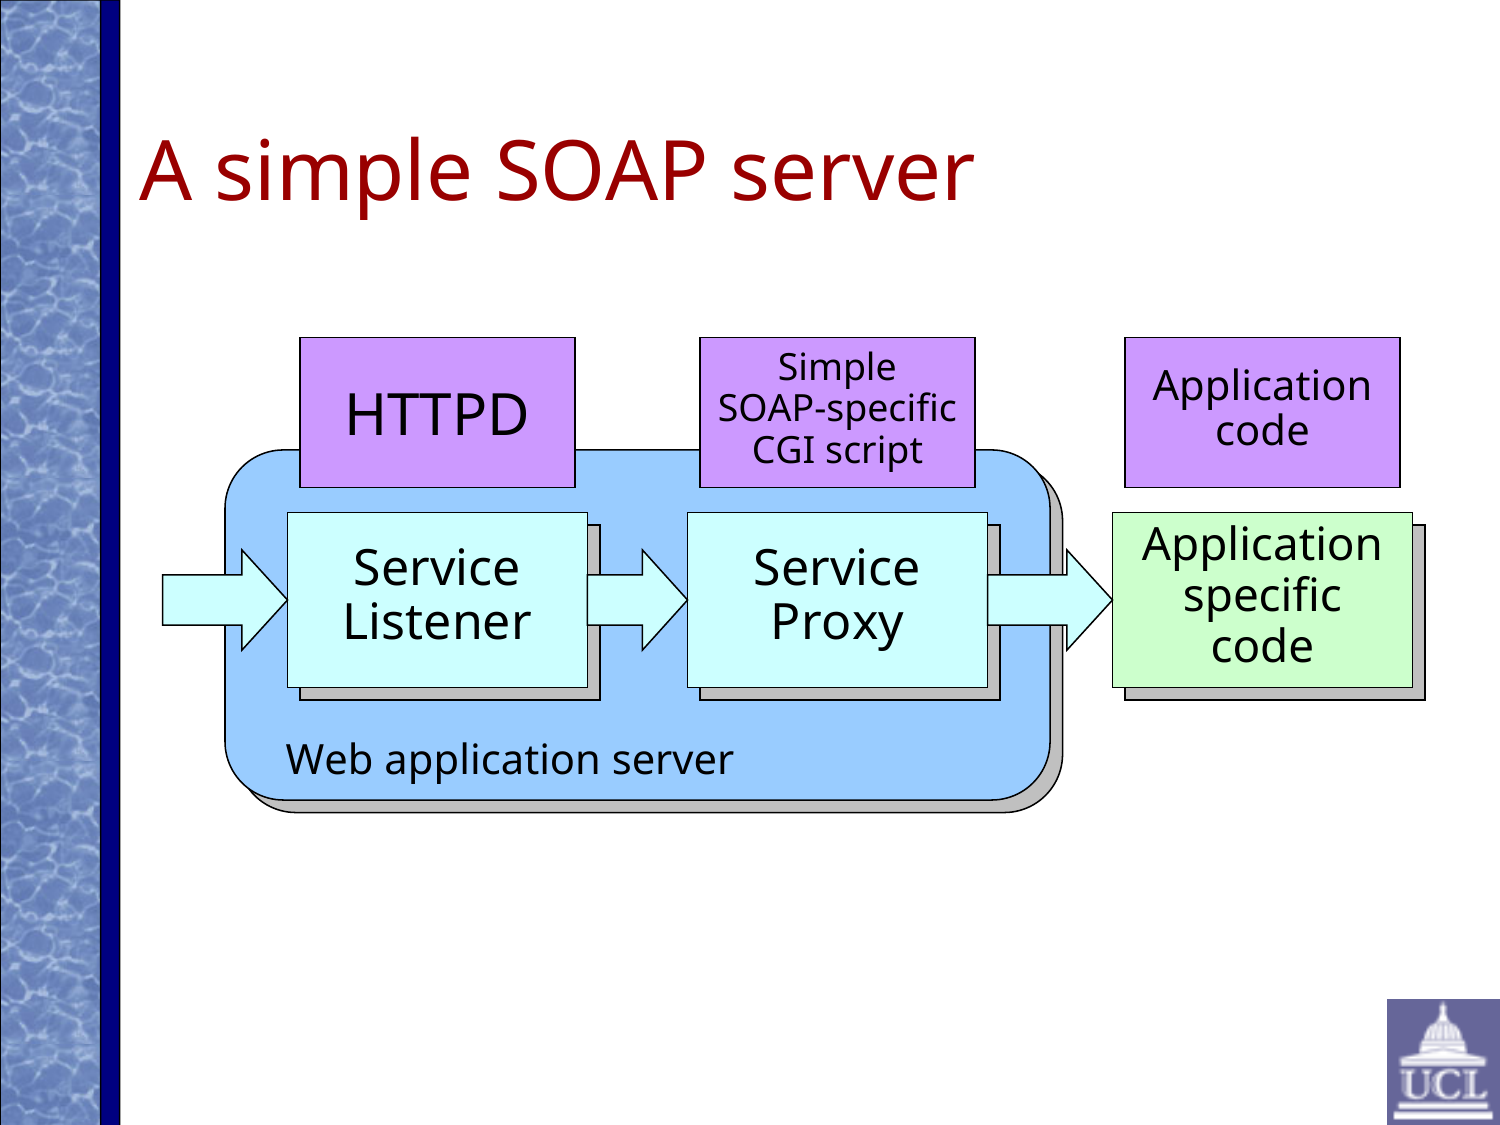

# A simple SOAP server
HTTPD
Simple
SOAP-specific
CGI script
Application
code
Service
Listener
Service
Proxy
Application
specific
code
Web application server